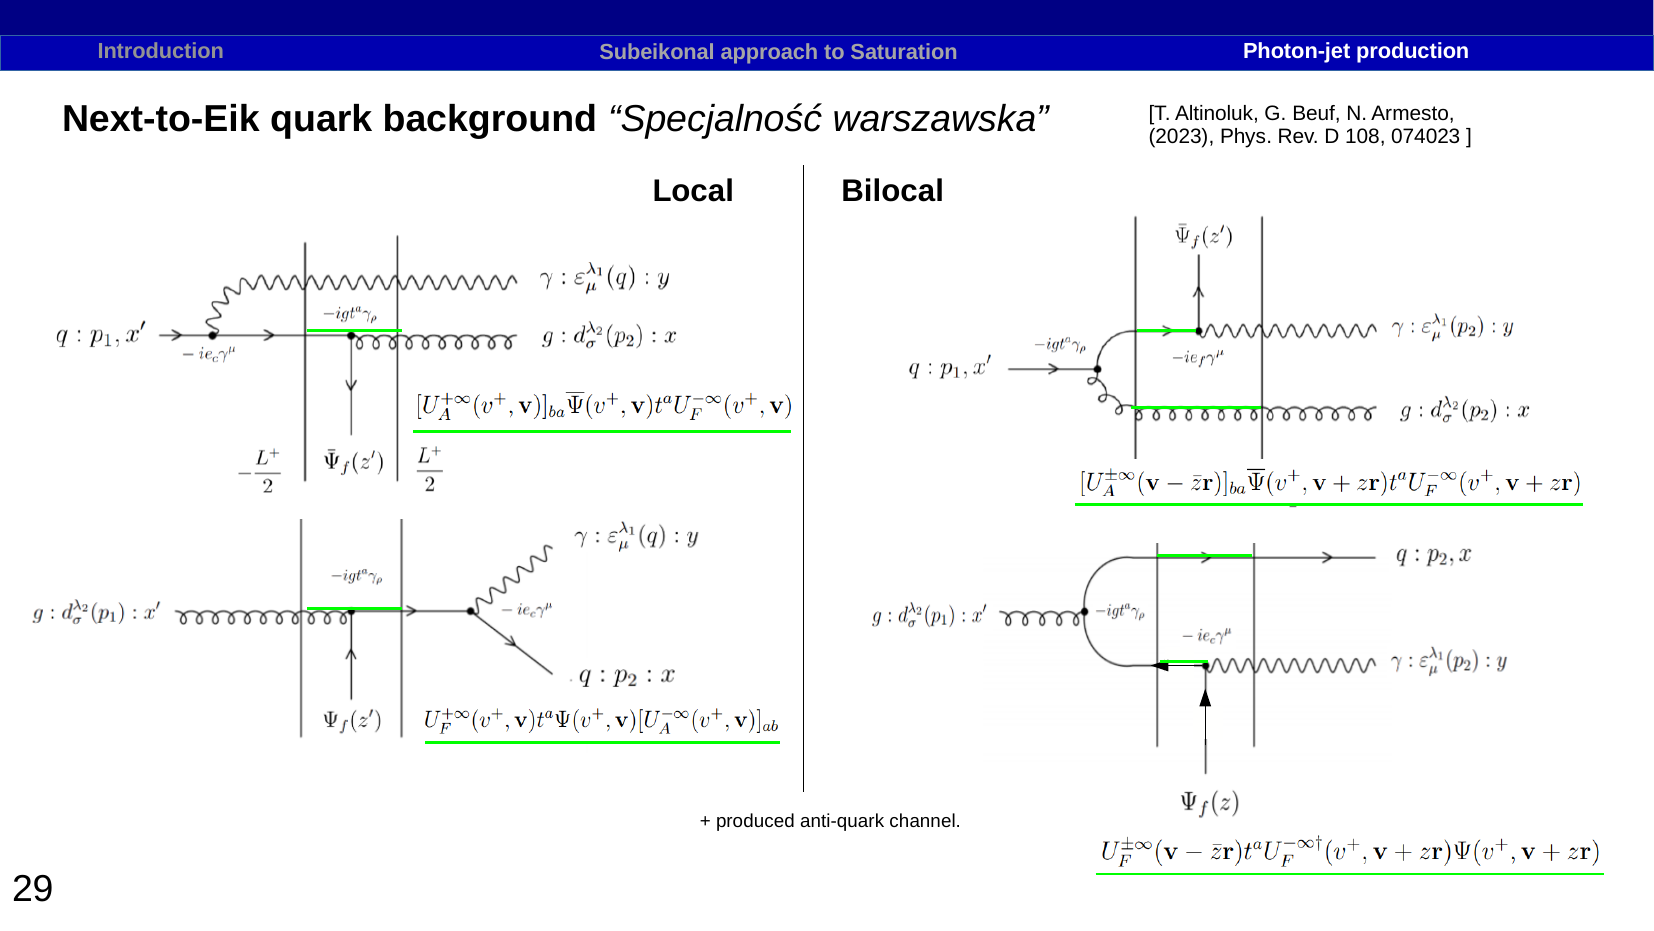

Introduction
Photon-jet production
Subeikonal approach to Saturation
Next-to-Eik quark background “Specjalność warszawska”
[T. Altinoluk, G. Beuf, N. Armesto,
(2023), Phys. Rev. D 108, 074023 ]
Local
Bilocal
+ produced anti-quark channel.